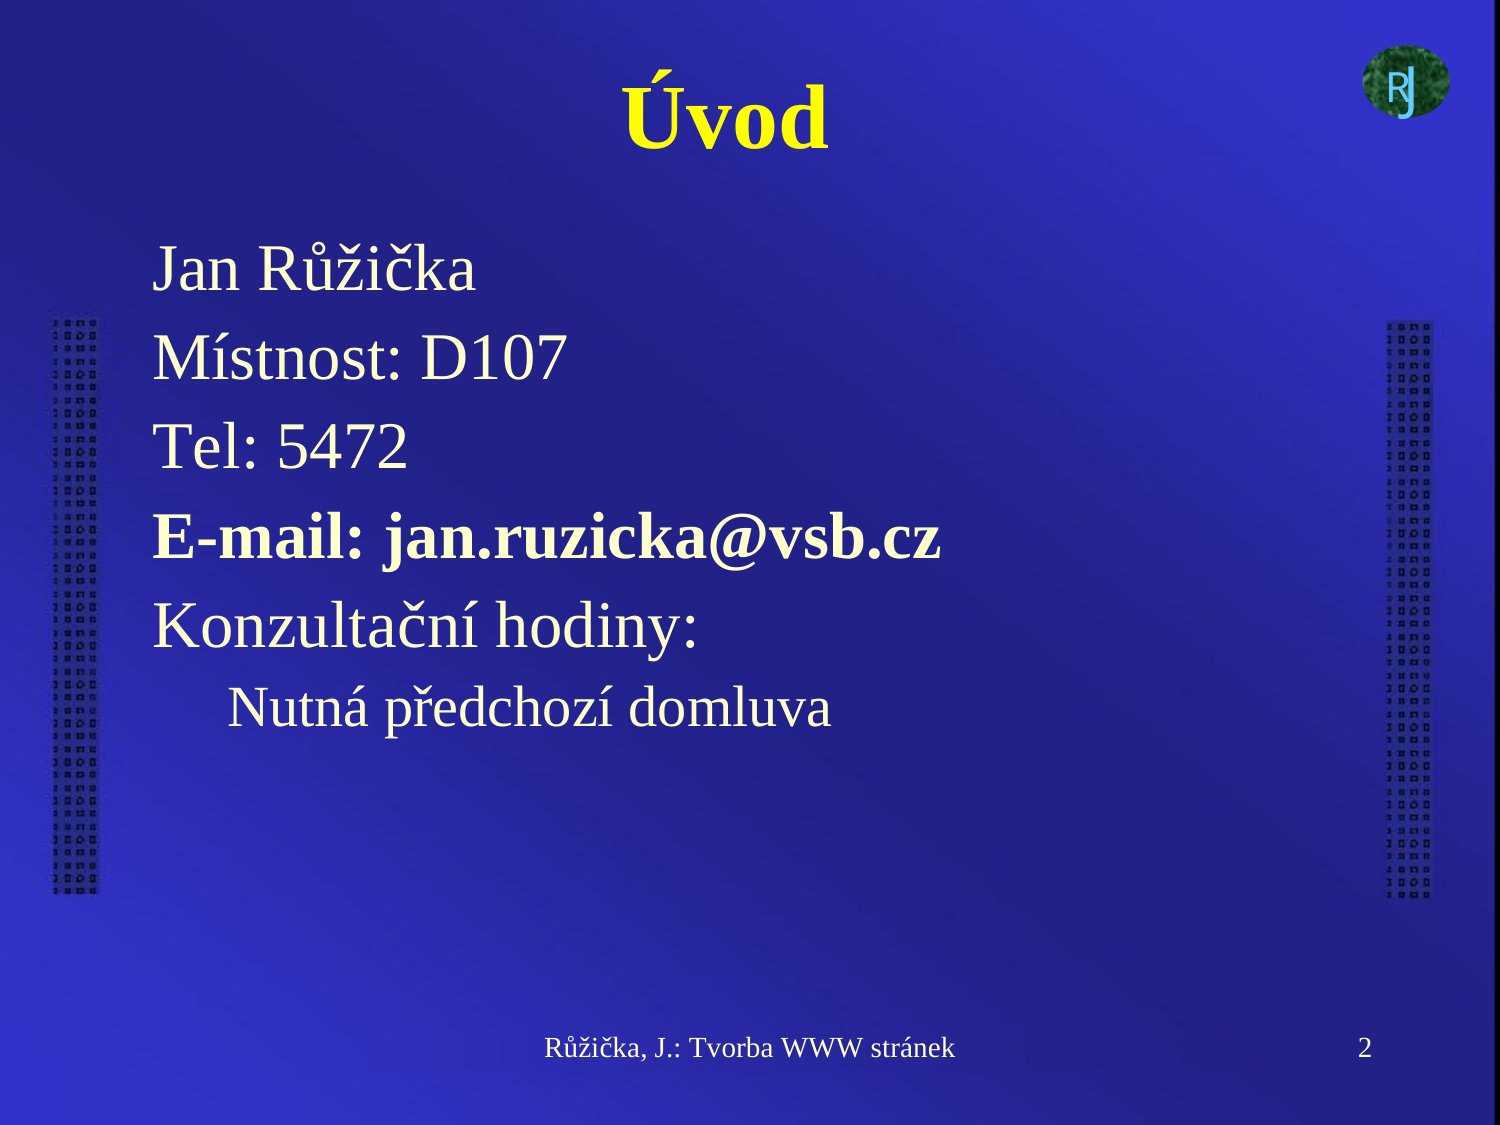

# Úvod
J
R
Jan Růžička
Místnost: D107
Tel: 5472
E-mail: jan.ruzicka@vsb.cz
Konzultační hodiny:
Nutná předchozí domluva
Růžička, J.: Tvorba WWW stránek